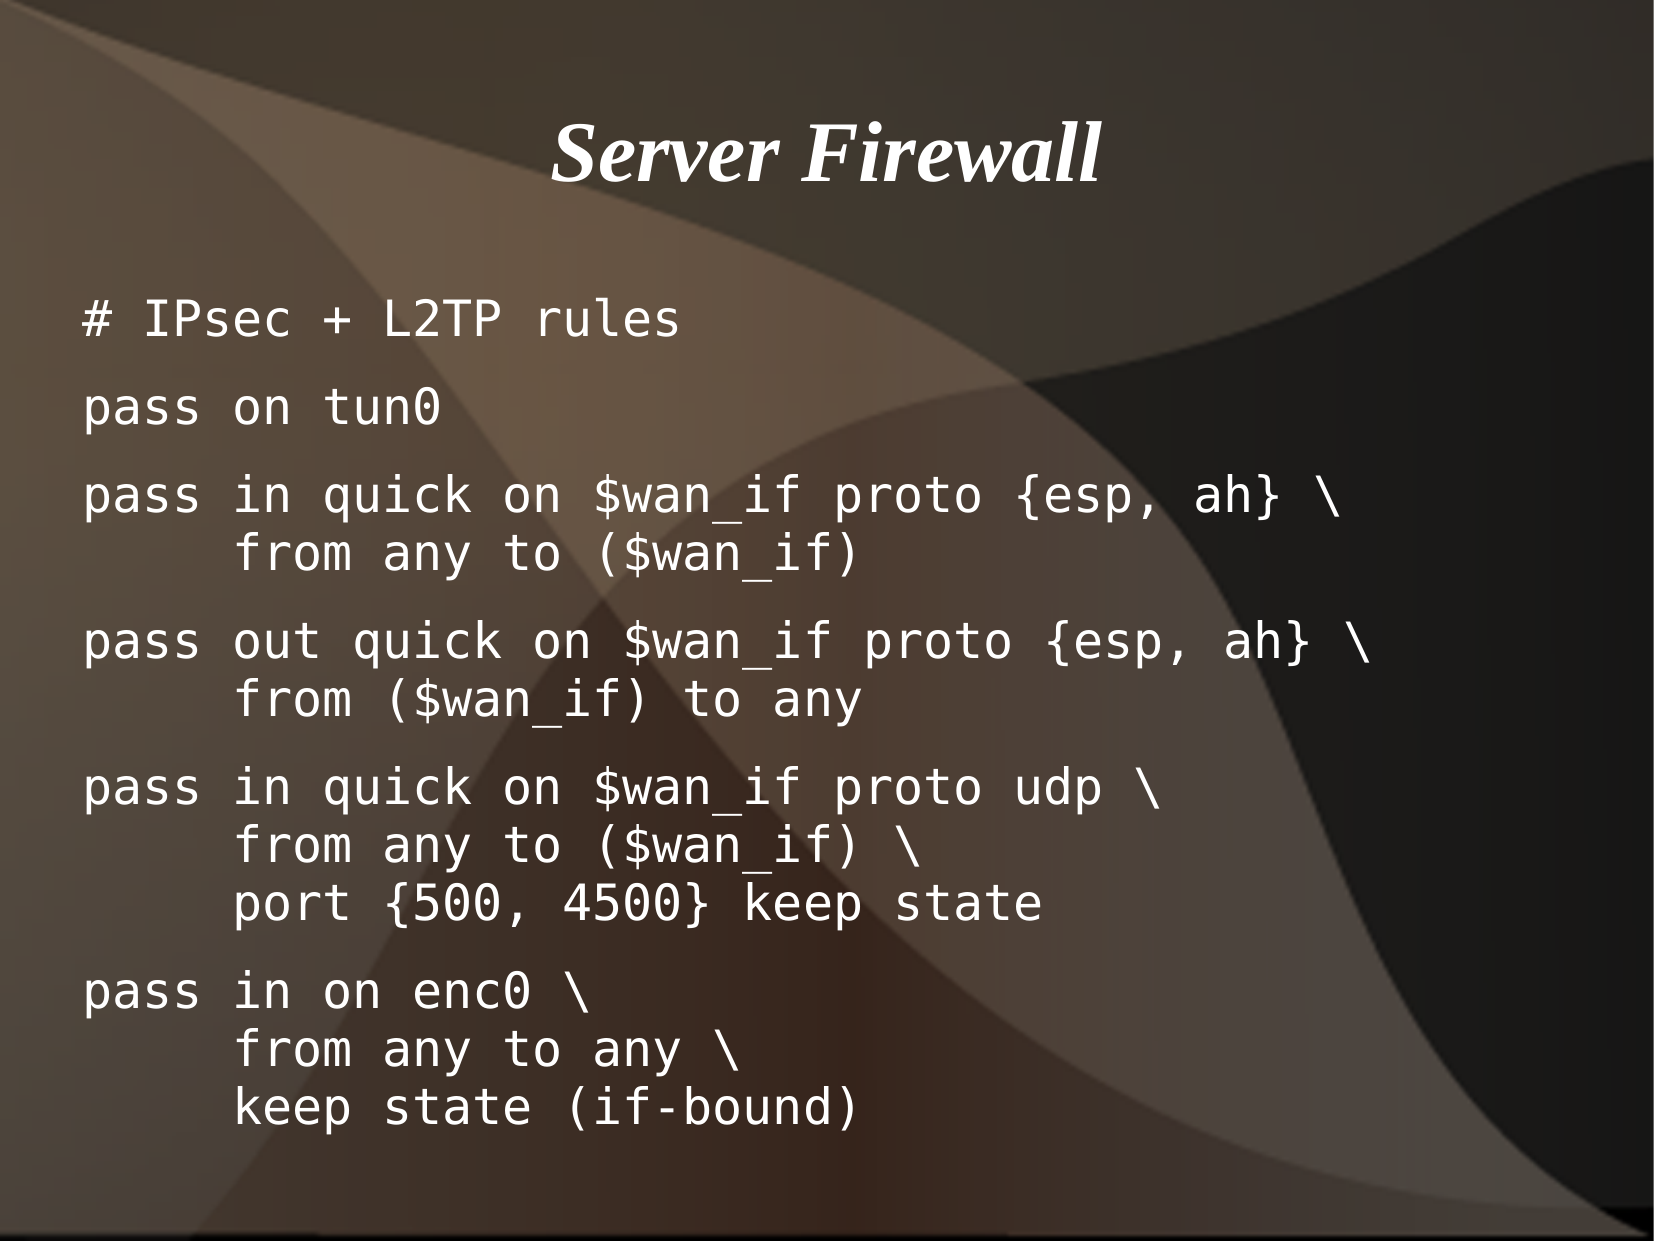

# Server Firewall
# IPsec + L2TP rules
pass on tun0
pass in quick on $wan_if proto {esp, ah} \
 from any to ($wan_if)
pass out quick on $wan_if proto {esp, ah} \
 from ($wan_if) to any
pass in quick on $wan_if proto udp \
 from any to ($wan_if) \
 port {500, 4500} keep state
pass in on enc0 \
 from any to any \
 keep state (if-bound)